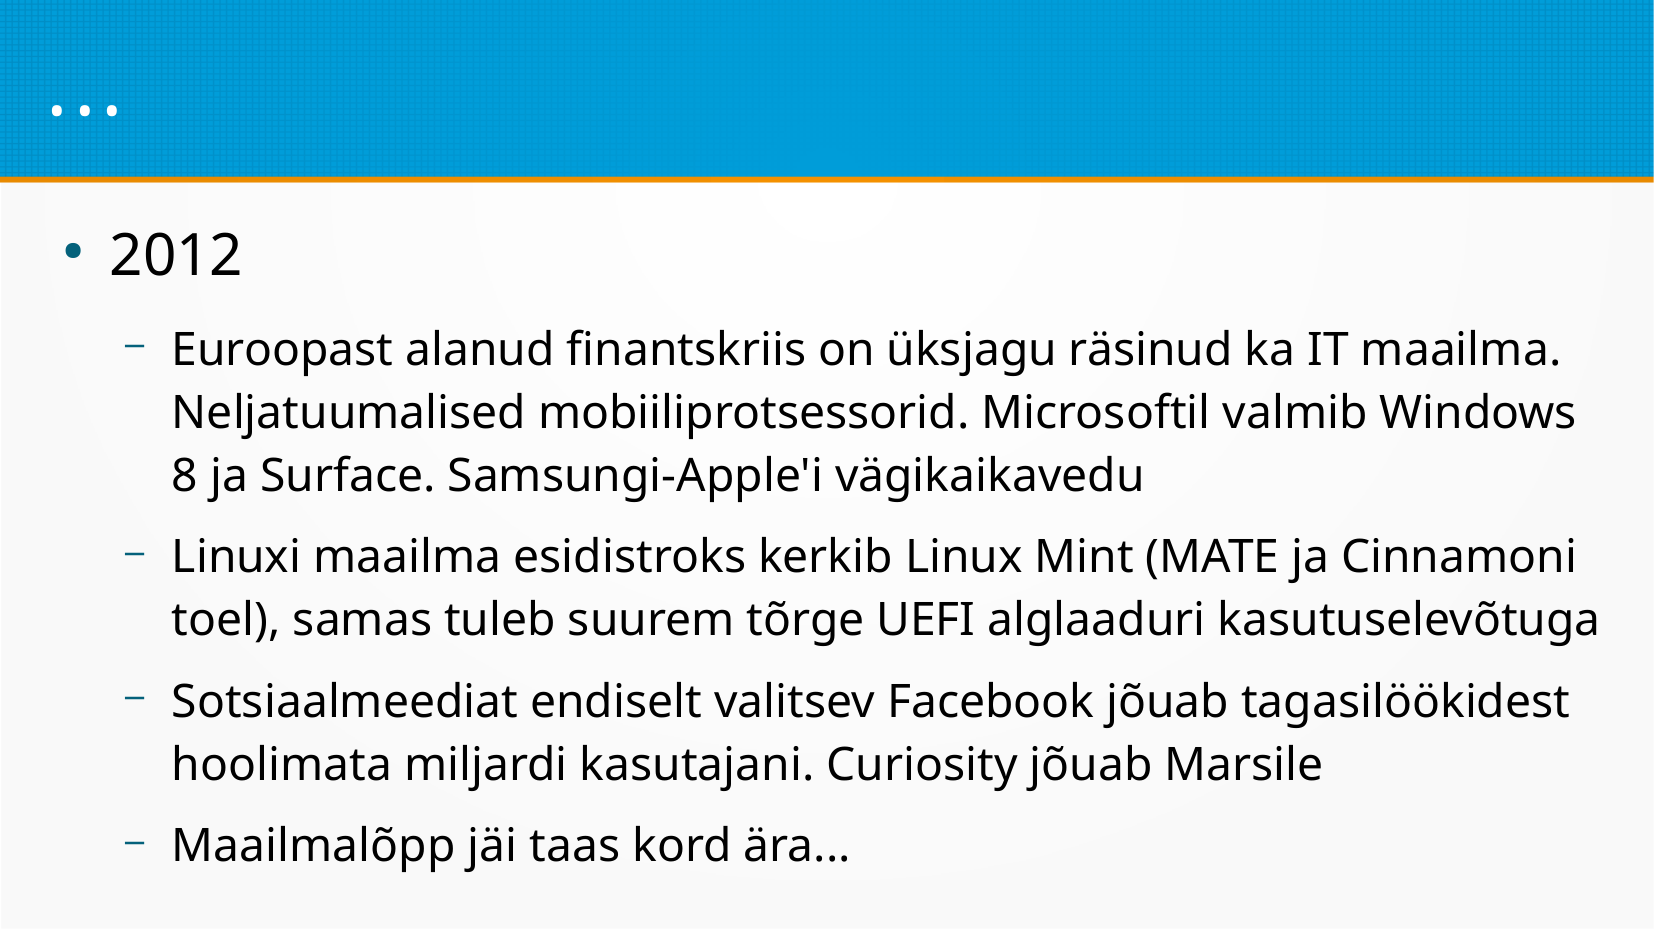

# ...
2012
Euroopast alanud finantskriis on üksjagu räsinud ka IT maailma. Neljatuumalised mobiiliprotsessorid. Microsoftil valmib Windows 8 ja Surface. Samsungi-Apple'i vägikaikavedu
Linuxi maailma esidistroks kerkib Linux Mint (MATE ja Cinnamoni toel), samas tuleb suurem tõrge UEFI alglaaduri kasutuselevõtuga
Sotsiaalmeediat endiselt valitsev Facebook jõuab tagasilöökidest hoolimata miljardi kasutajani. Curiosity jõuab Marsile
Maailmalõpp jäi taas kord ära...